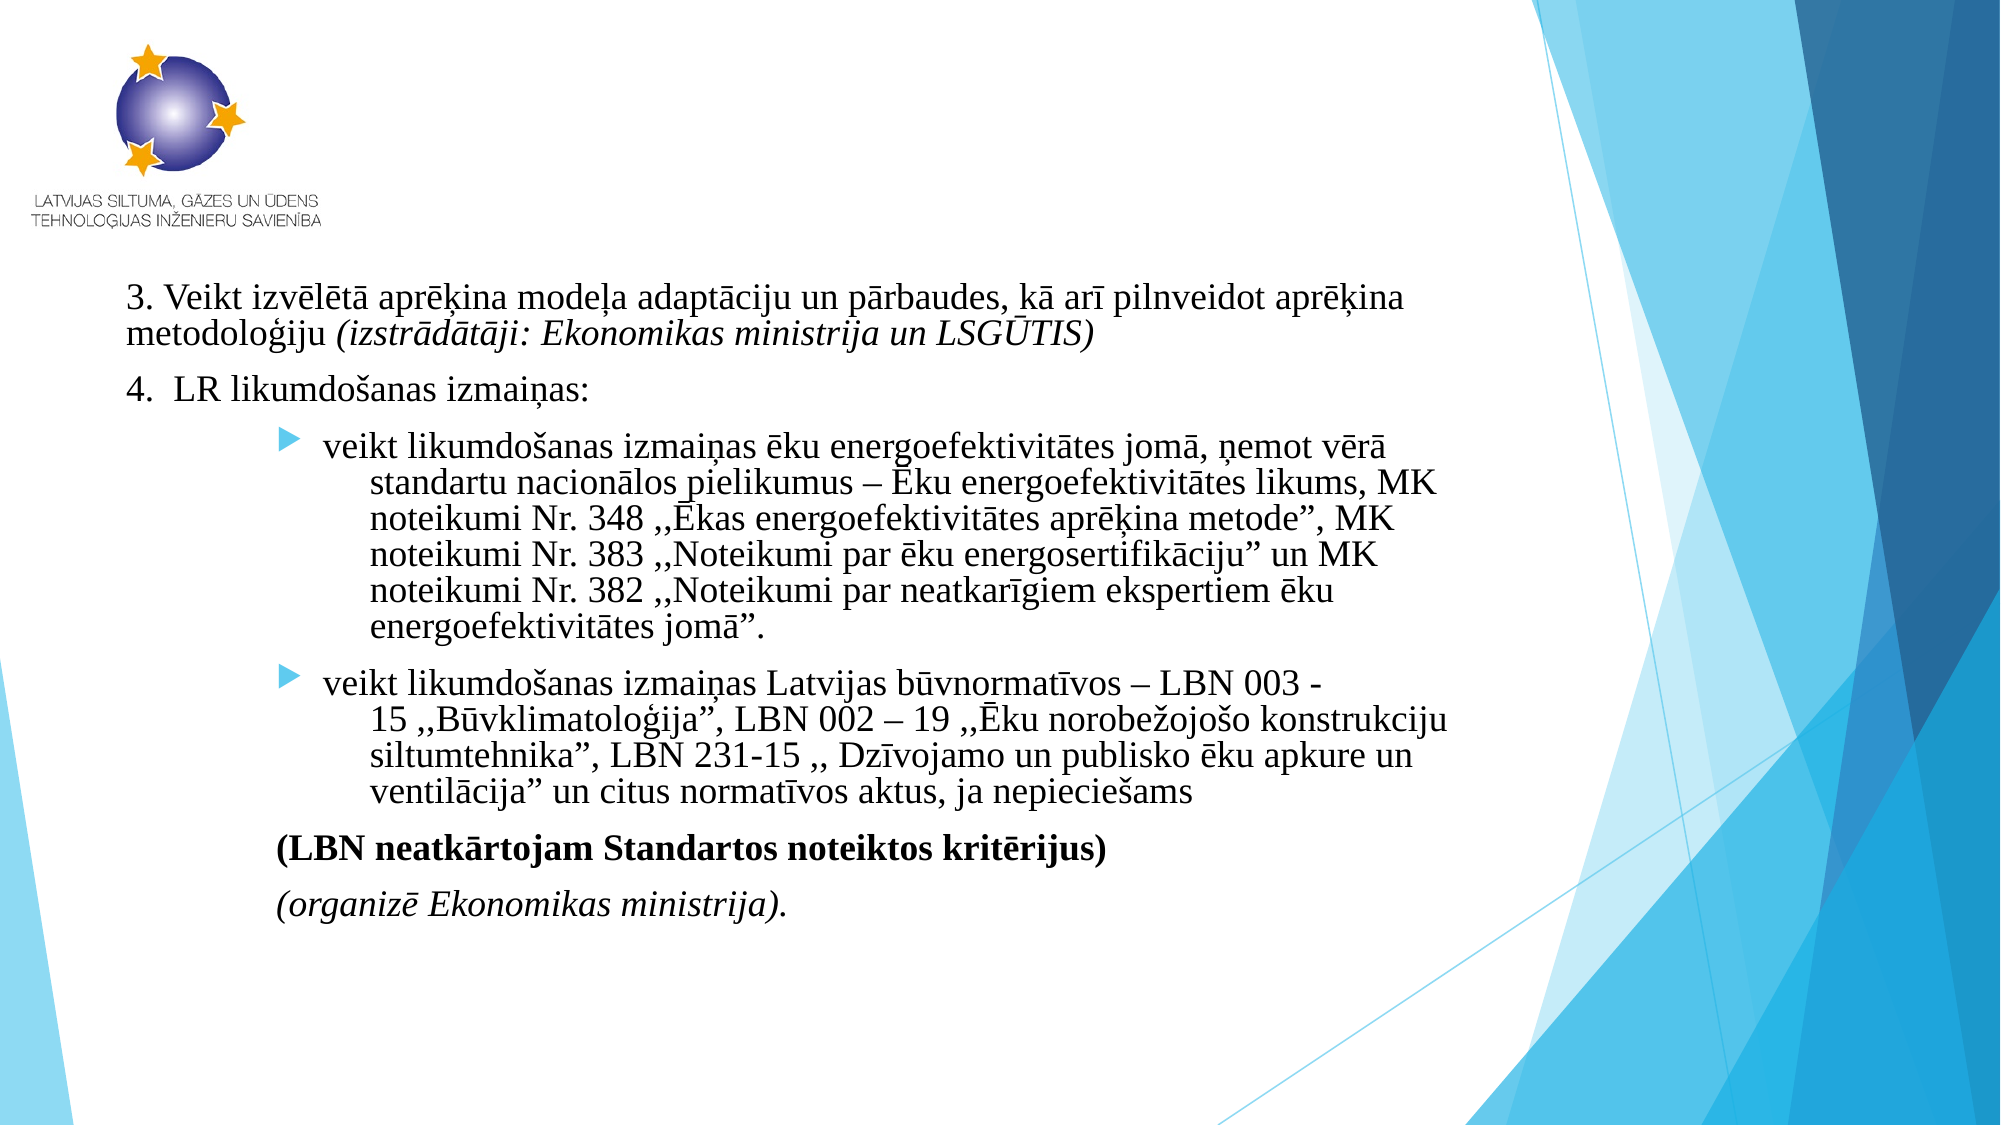

# 3. Veikt izvēlētā aprēķina modeļa adaptāciju un pārbaudes, kā arī pilnveidot aprēķina 	metodoloģiju (izstrādātāji: Ekonomikas ministrija un LSGŪTIS)
4. LR likumdošanas izmaiņas:
veikt likumdošanas izmaiņas ēku energoefektivitātes jomā, ņemot vērā standartu nacionālos pielikumus – Ēku energoefektivitātes likums, MK noteikumi Nr. 348 ,,Ēkas energoefektivitātes aprēķina metode”, MK noteikumi Nr. 383 ,,Noteikumi par ēku energosertifikāciju” un MK noteikumi Nr. 382 ,,Noteikumi par neatkarīgiem ekspertiem ēku energoefektivitātes jomā”.
veikt likumdošanas izmaiņas Latvijas būvnormatīvos – LBN 003 - 15 ,,Būvklimatoloģija”, LBN 002 – 19 ,,Ēku norobežojošo konstrukciju siltumtehnika”, LBN 231-15 ,, Dzīvojamo un publisko ēku apkure un ventilācija” un citus normatīvos aktus, ja nepieciešams
(LBN neatkārtojam Standartos noteiktos kritērijus)
(organizē Ekonomikas ministrija).